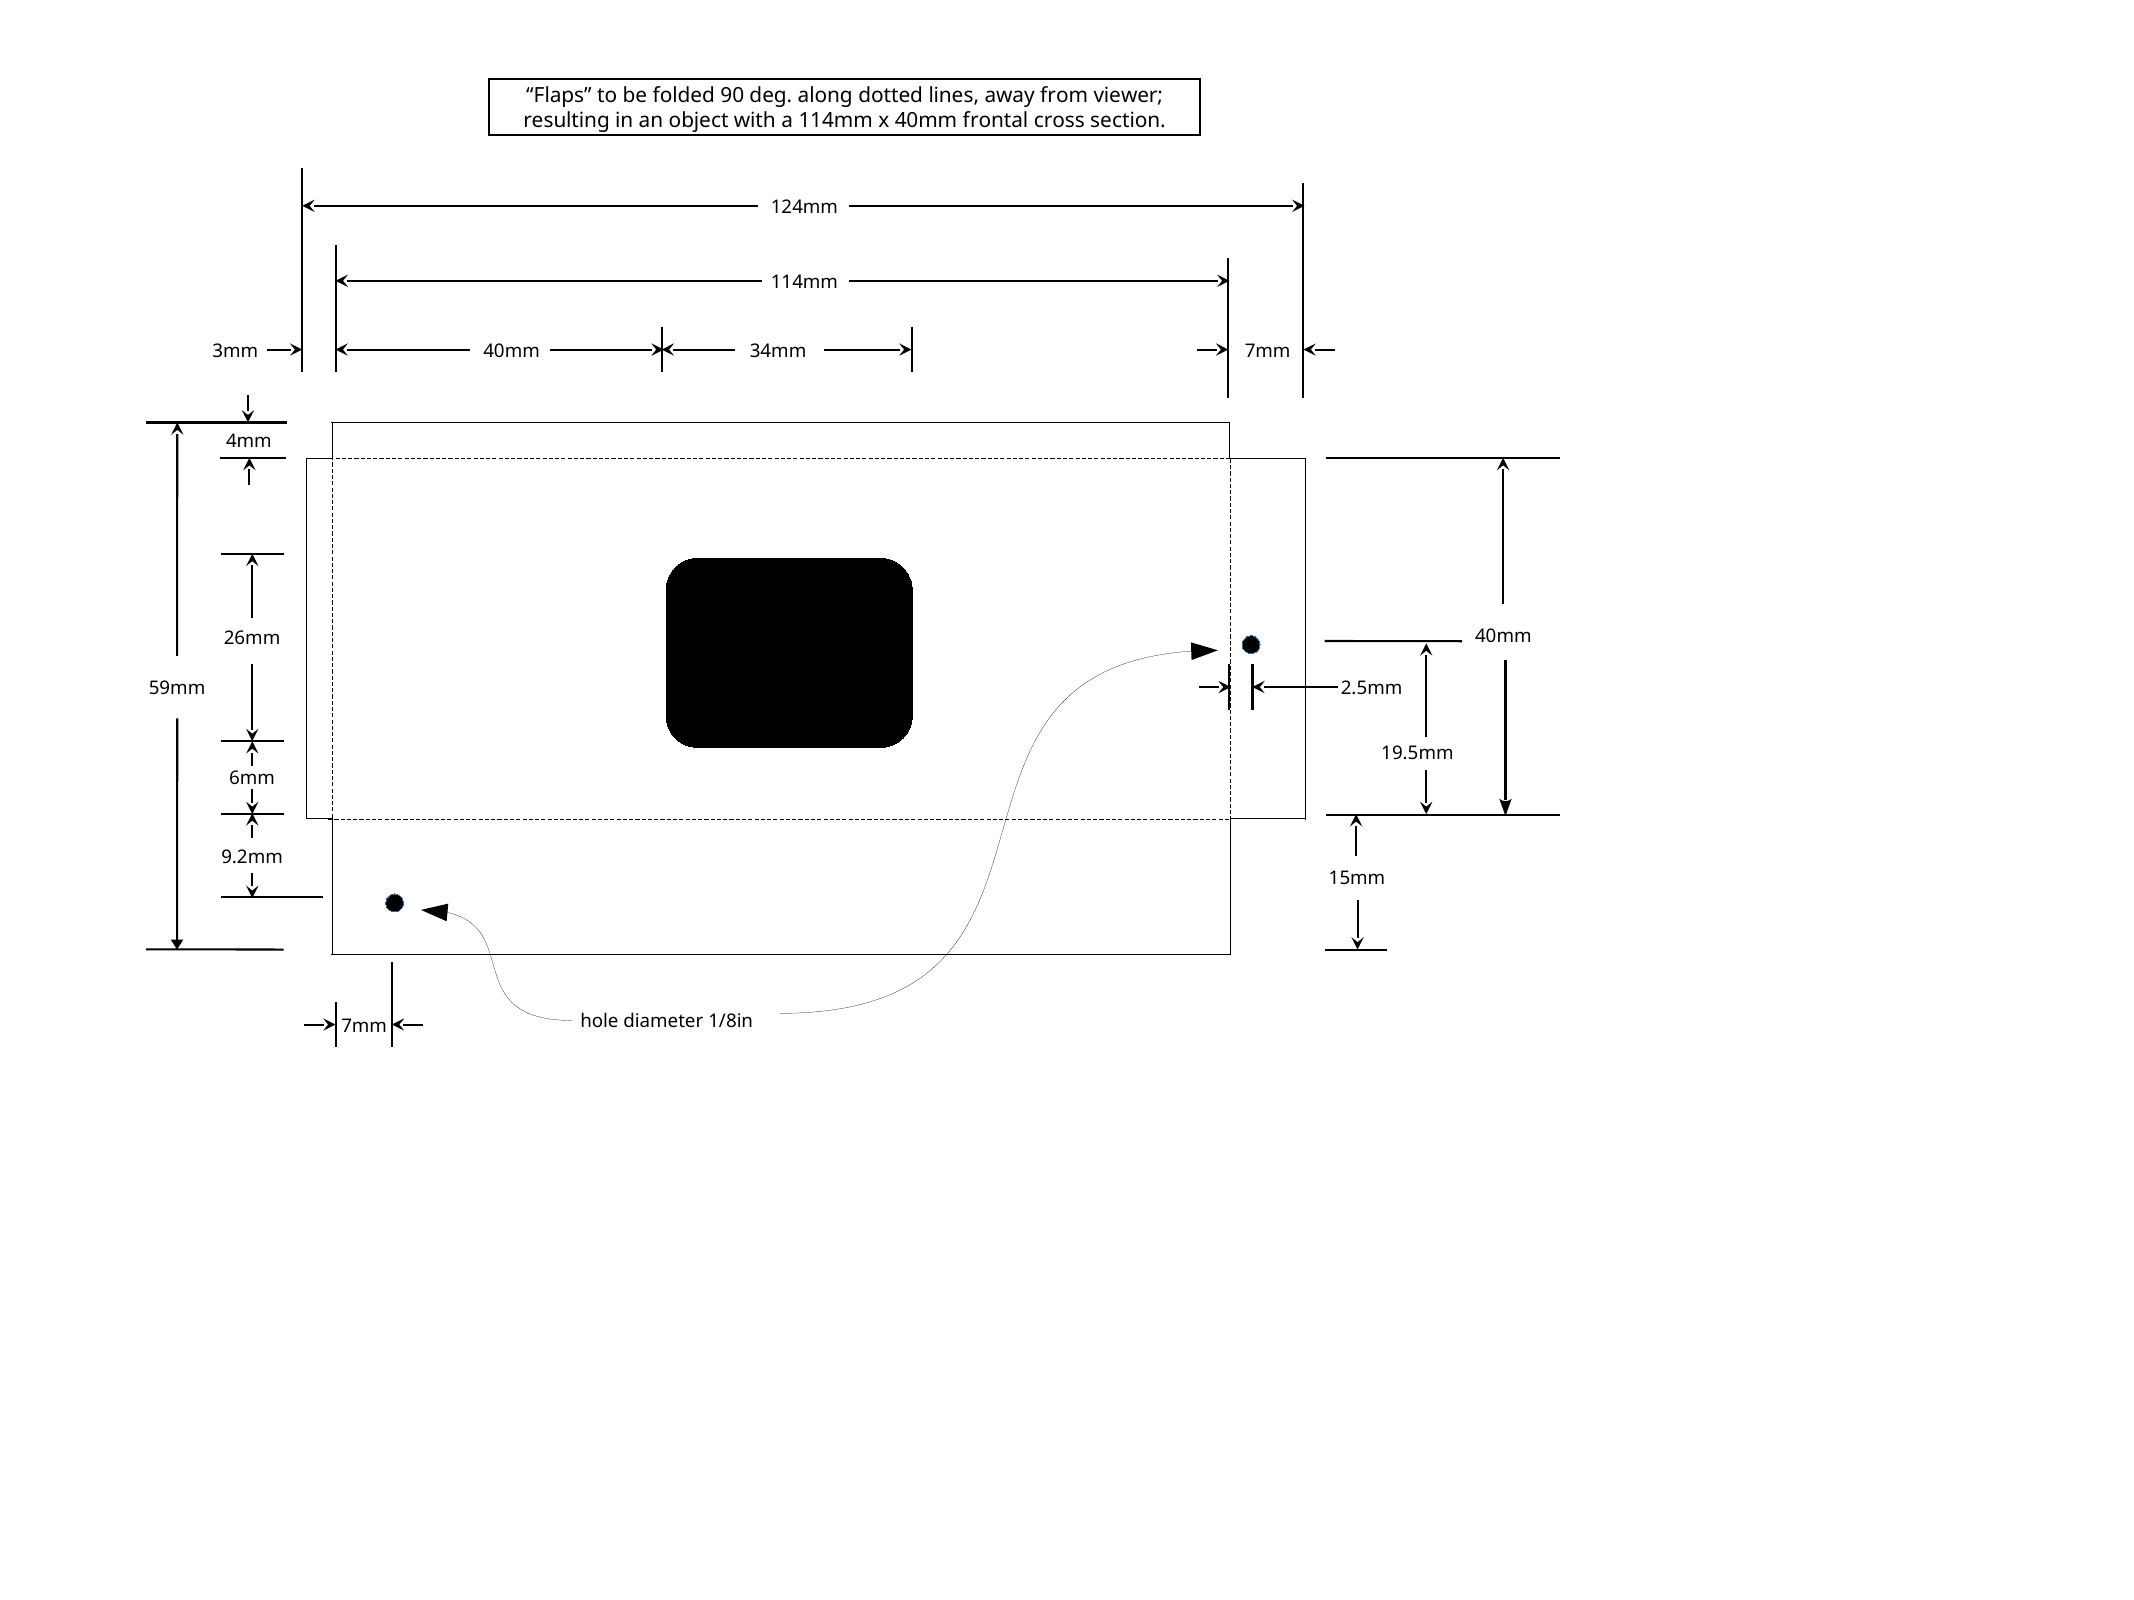

“Flaps” to be folded 90 deg. along dotted lines, away from viewer; resulting in an object with a 114mm x 40mm frontal cross section.
124mm
114mm
34mm
7mm
3mm
40mm
4mm
40mm
26mm
59mm
2.5mm
19.5mm
6mm
9.2mm
15mm
hole diameter 1/8in
7mm